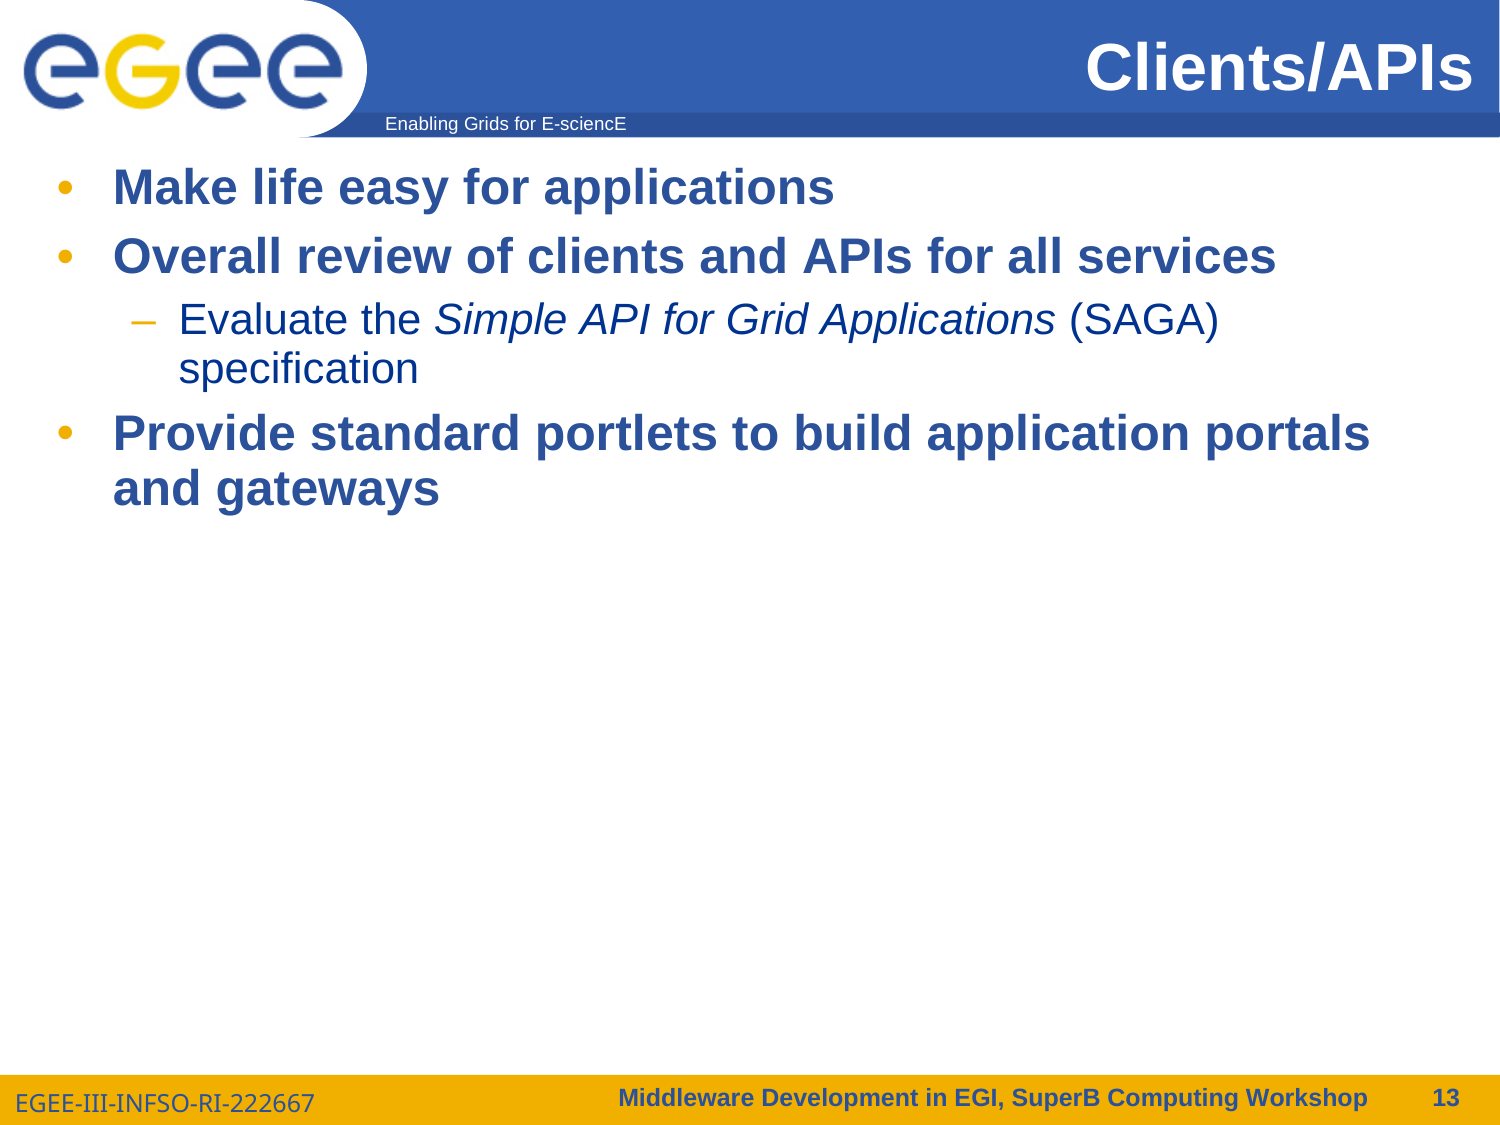

# Clients/APIs
Make life easy for applications
Overall review of clients and APIs for all services
Evaluate the Simple API for Grid Applications (SAGA) specification
Provide standard portlets to build application portals and gateways
Middleware Development in EGI, SuperB Computing Workshop
13